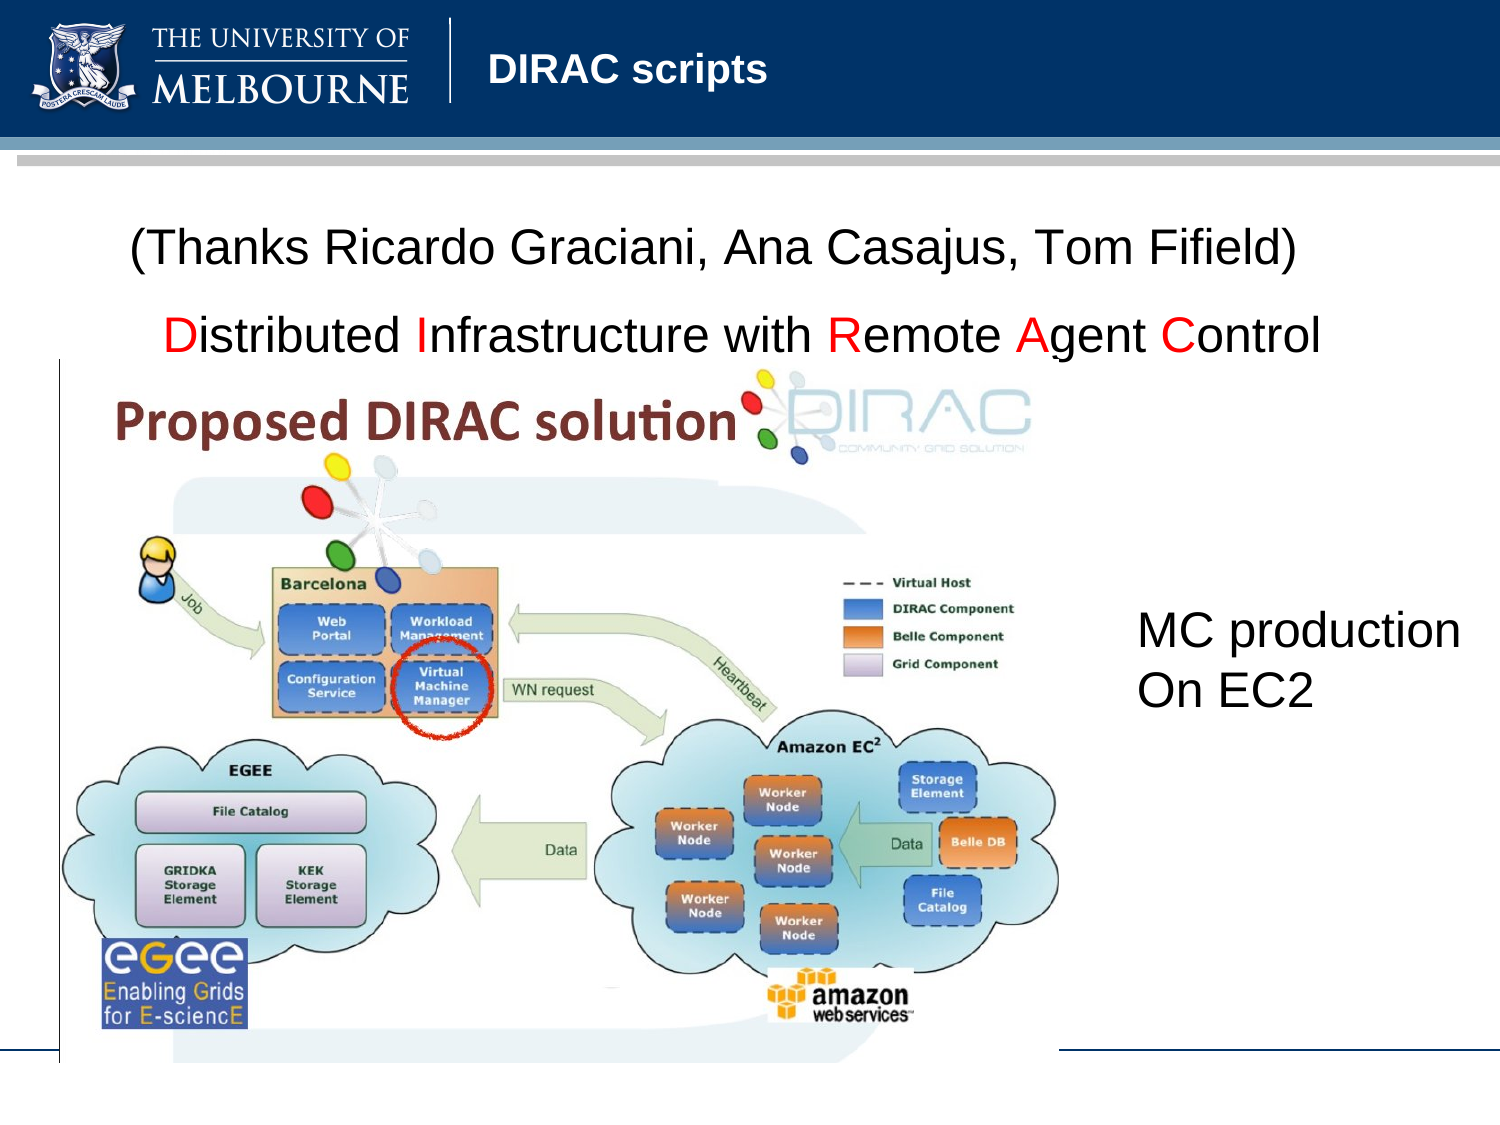

# DIRAC scripts
(Thanks Ricardo Graciani, Ana Casajus, Tom Fifield)
Distributed Infrastructure with Remote Agent Control
MC production
On EC2